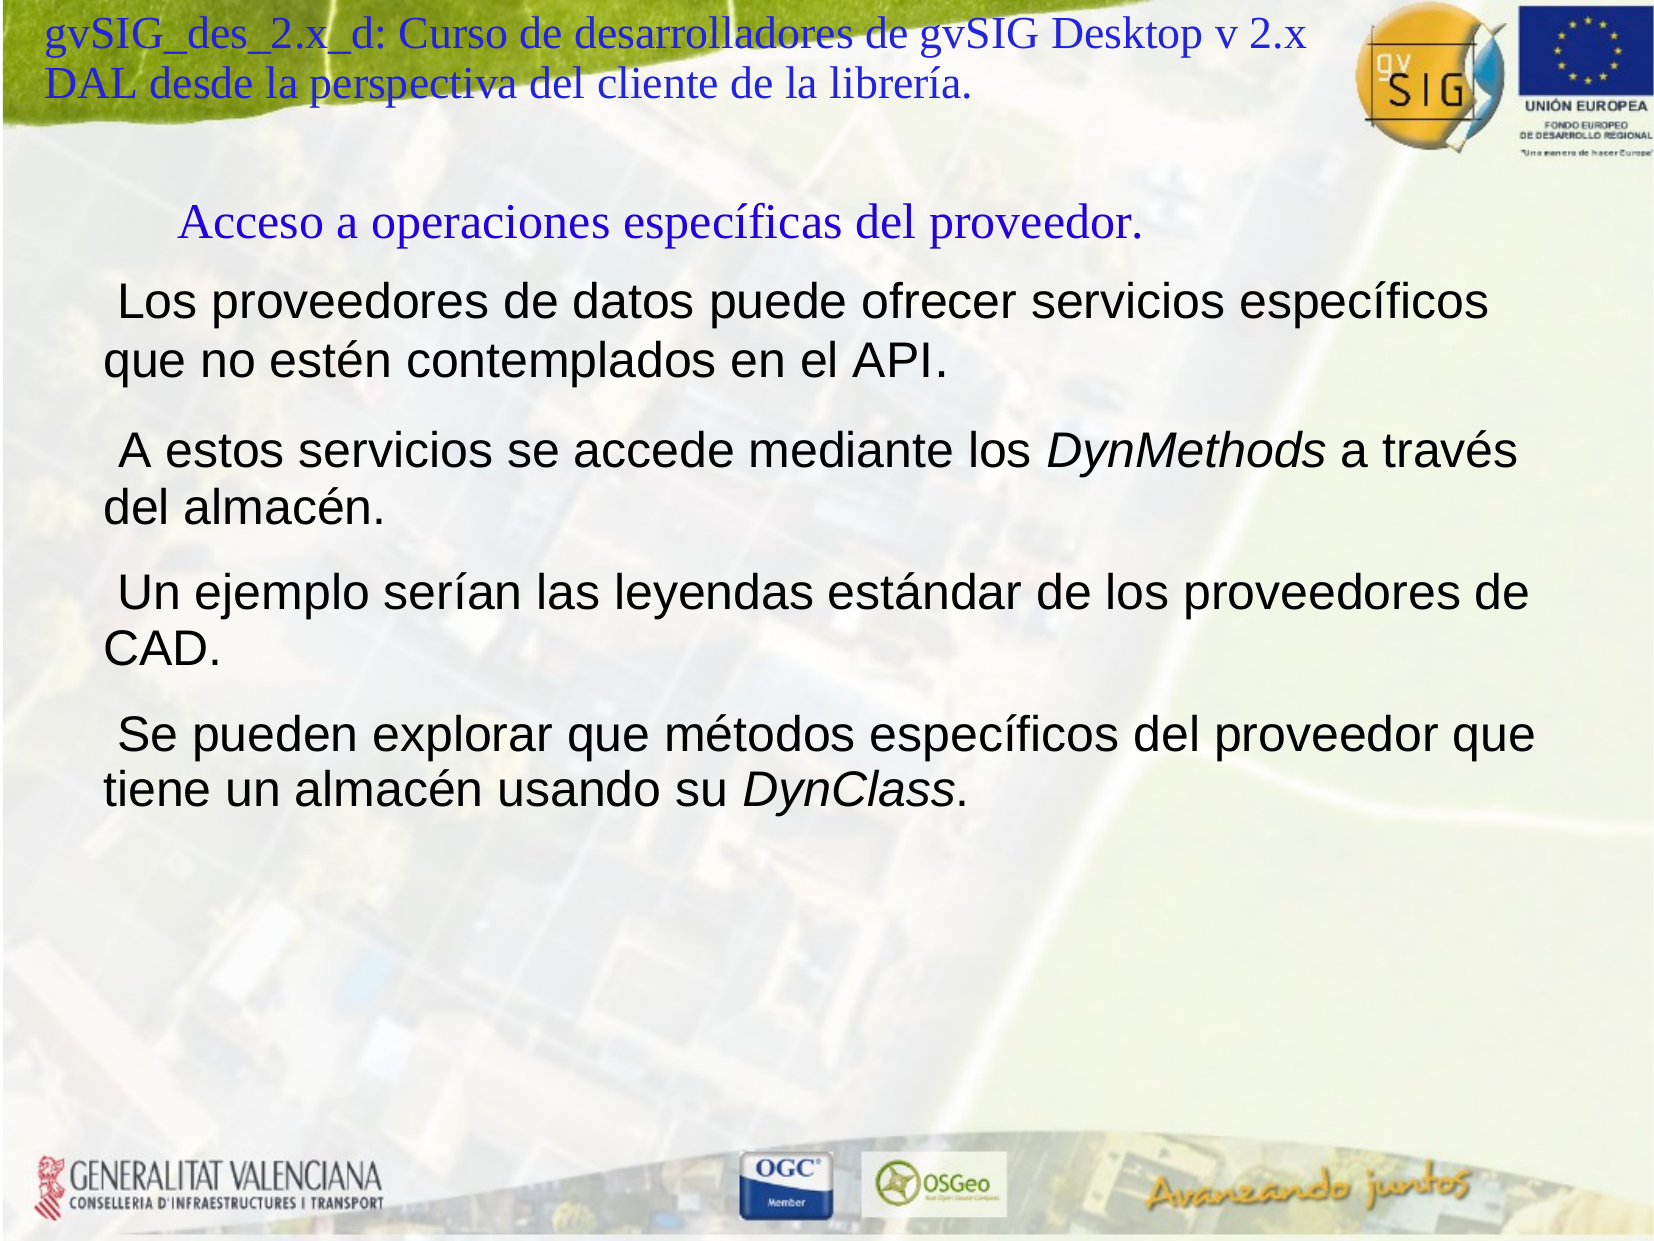

# Acceso a operaciones específicas del proveedor.
 Los proveedores de datos puede ofrecer servicios específicos que no estén contemplados en el API.
 A estos servicios se accede mediante los DynMethods a través del almacén.
 Un ejemplo serían las leyendas estándar de los proveedores de CAD.
 Se pueden explorar que métodos específicos del proveedor que tiene un almacén usando su DynClass.